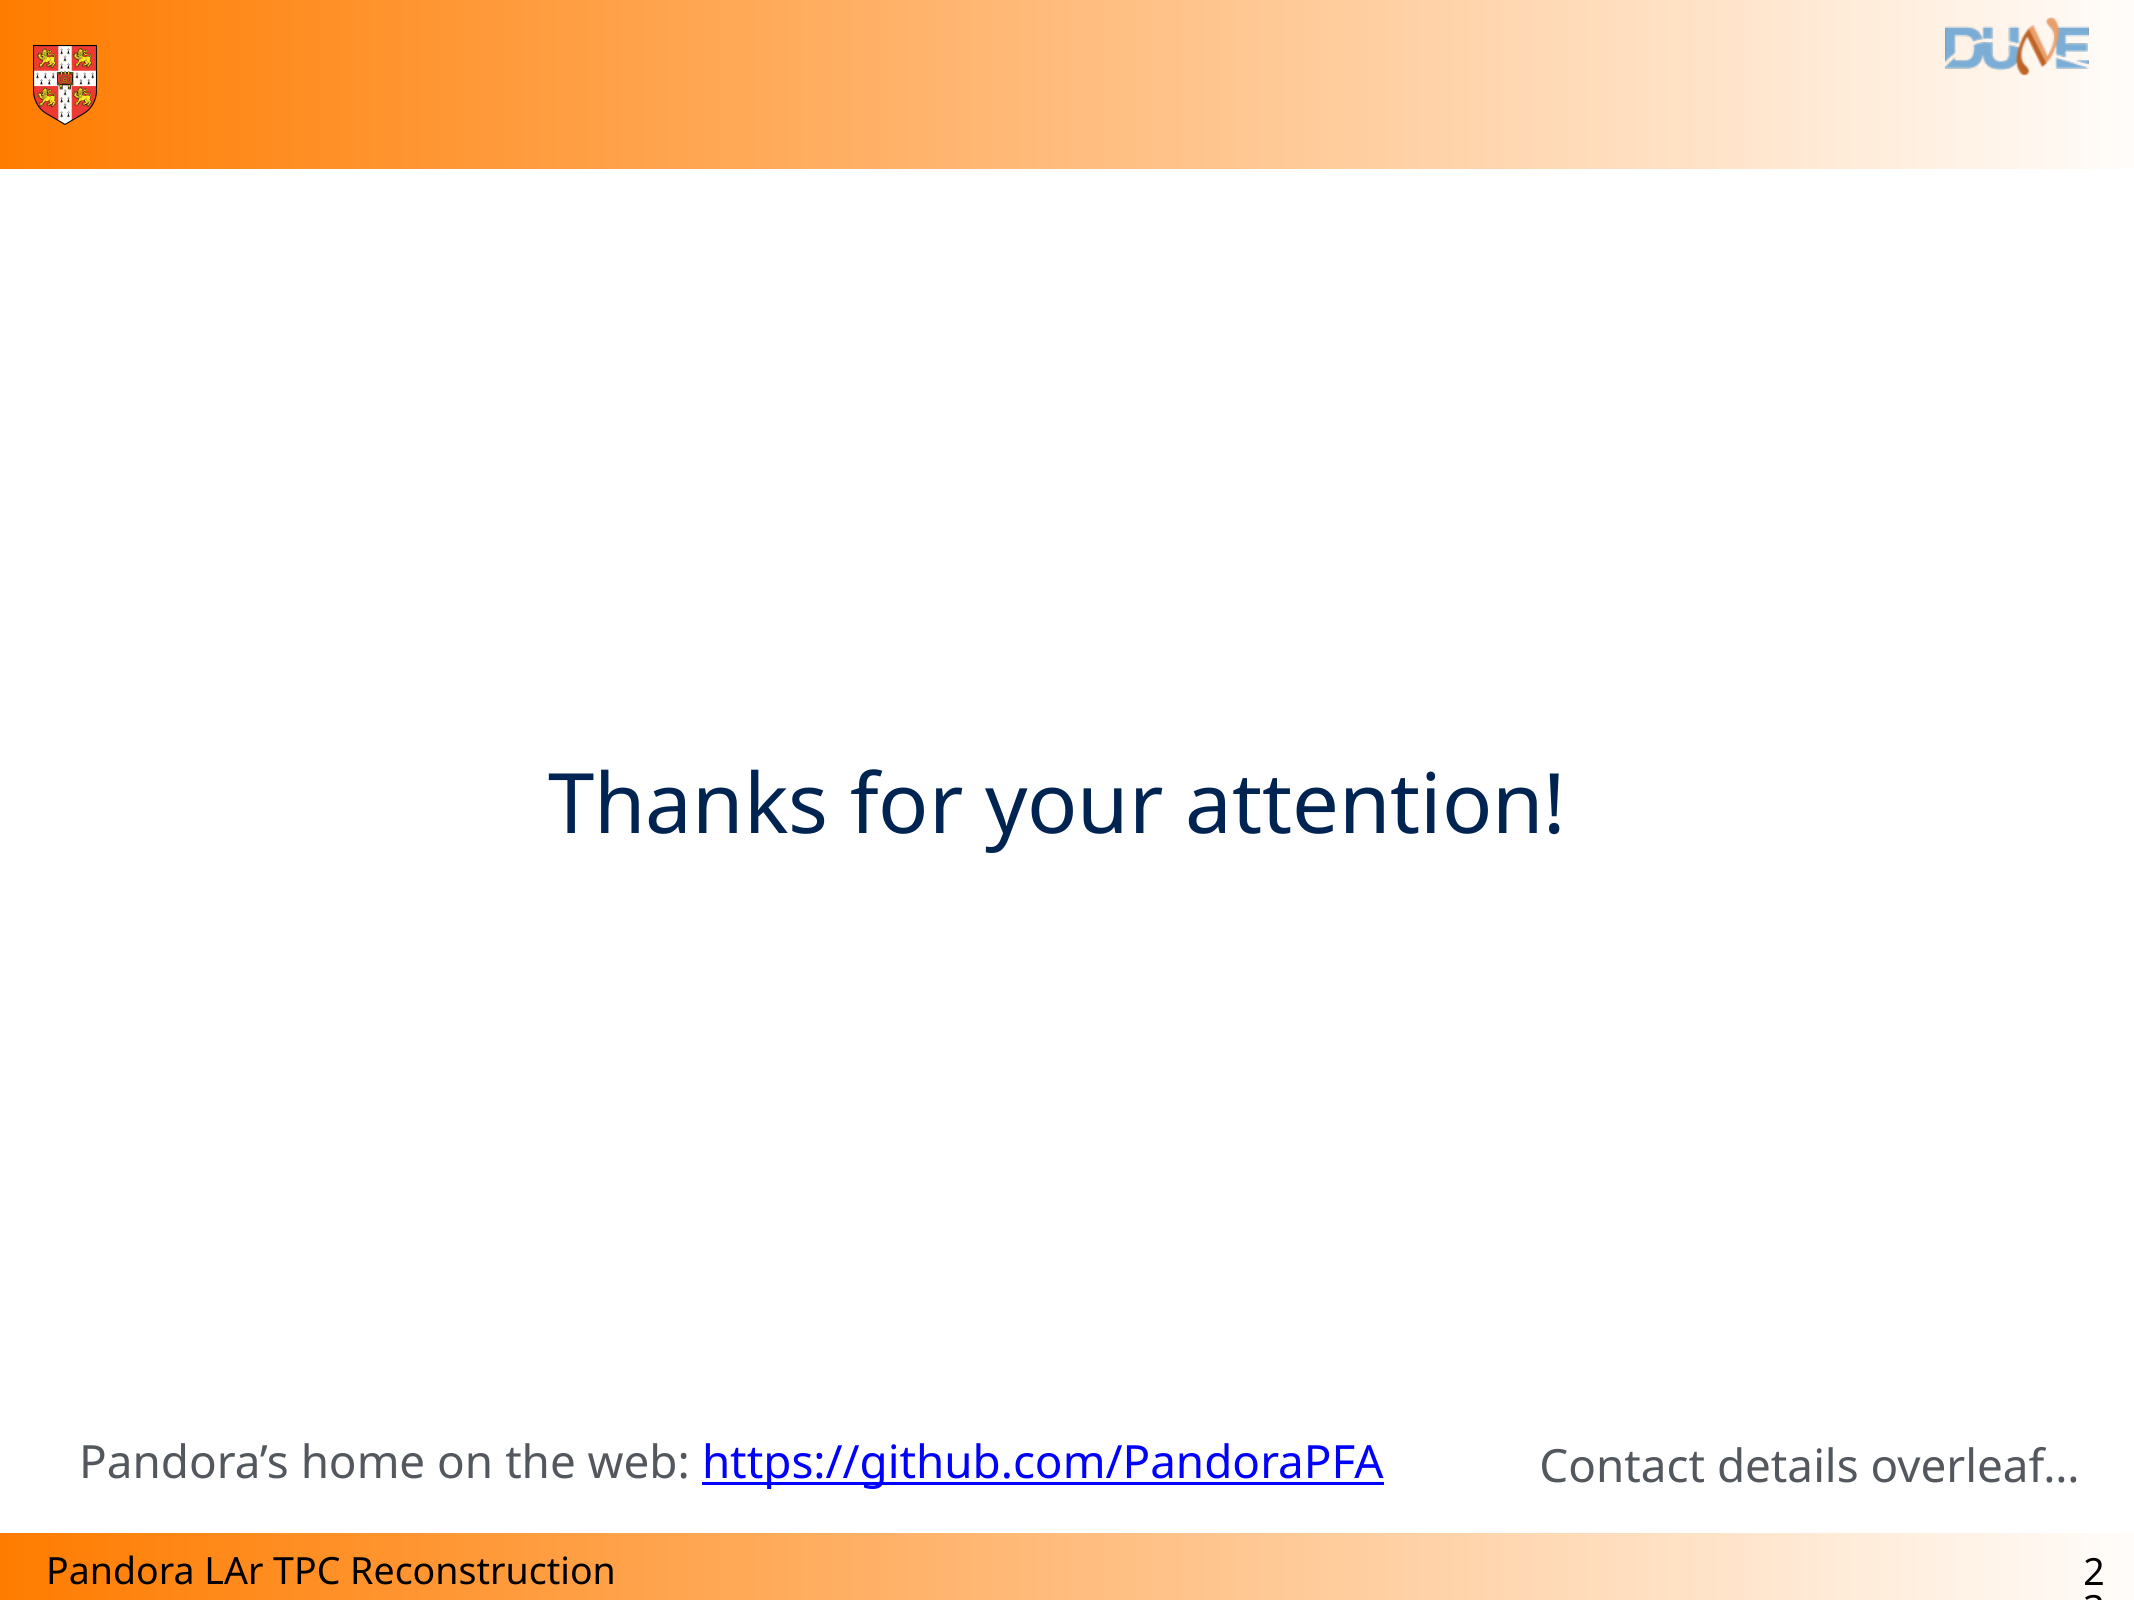

Thanks for your attention!
Pandora’s home on the web: https://github.com/PandoraPFA
Contact details overleaf…